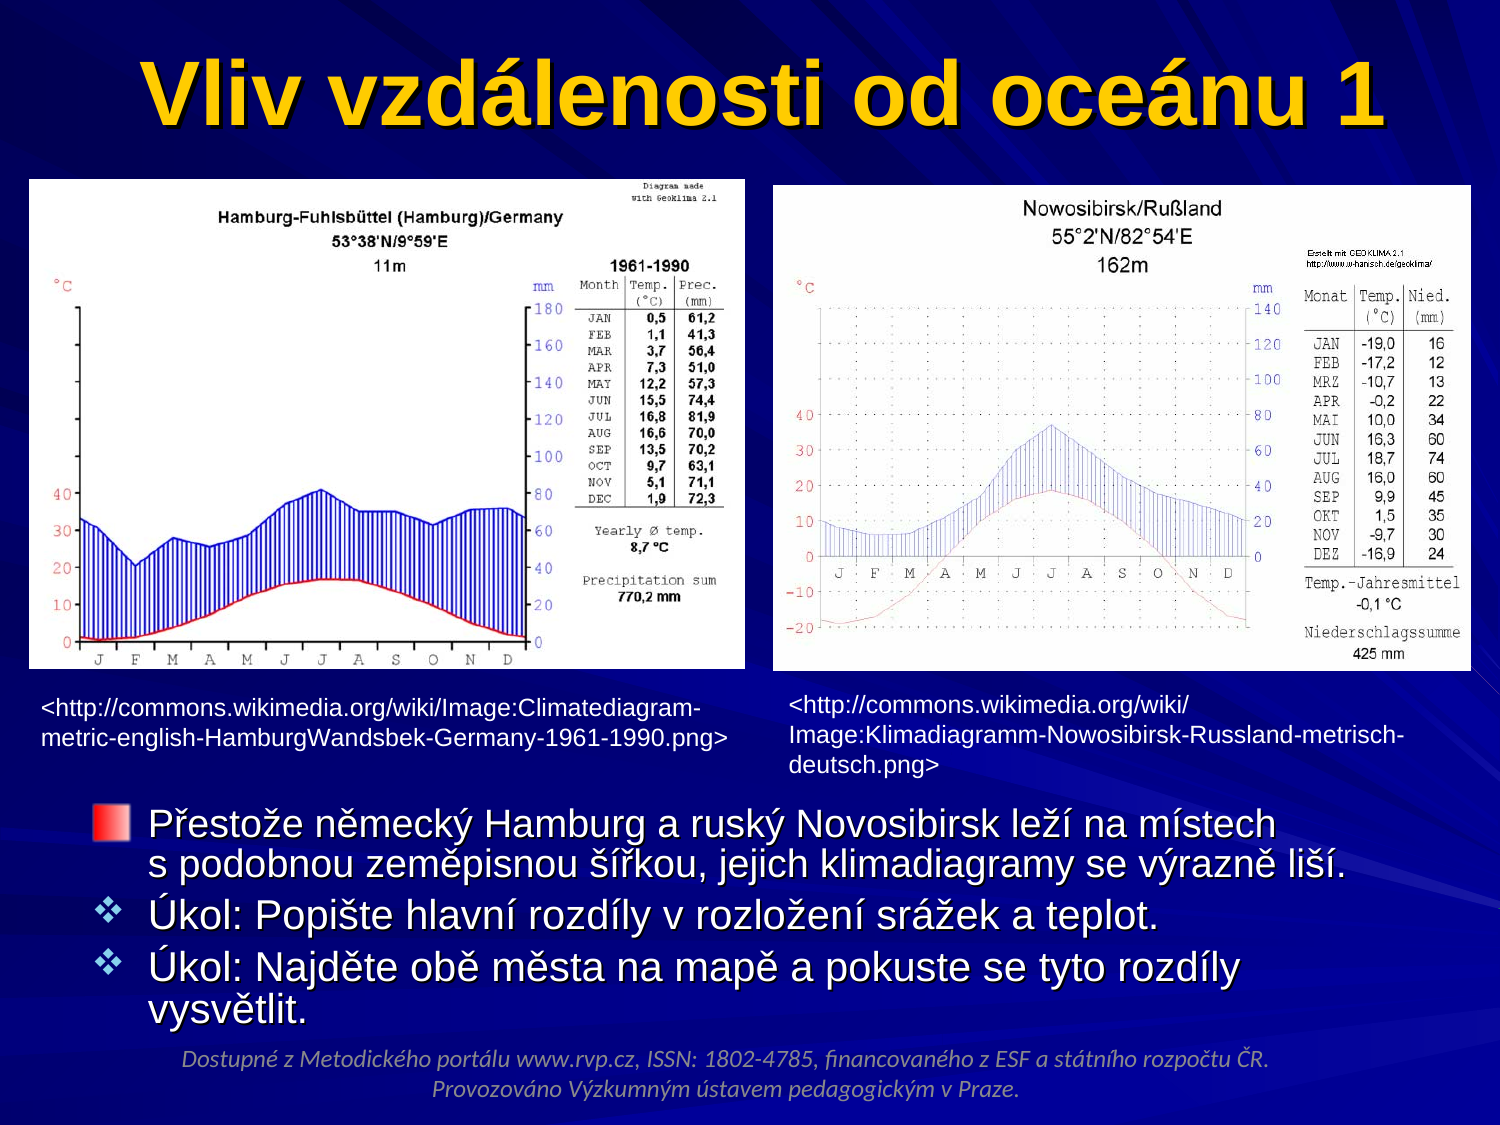

# Vliv vzdálenosti od oceánu 1
<http://commons.wikimedia.org/wiki/Image:Klimadiagramm-Nowosibirsk-Russland-metrisch-deutsch.png>
<http://commons.wikimedia.org/wiki/Image:Climatediagram-metric-english-HamburgWandsbek-Germany-1961-1990.png>
Přestože německý Hamburg a ruský Novosibirsk leží na místech
s podobnou zeměpisnou šířkou, jejich klimadiagramy se výrazně liší.
Úkol: Popište hlavní rozdíly v rozložení srážek a teplot.
Úkol: Najděte obě města na mapě a pokuste se tyto rozdíly vysvětlit.
Dostupné z Metodického portálu www.rvp.cz, ISSN: 1802-4785, financovaného z ESF a státního rozpočtu ČR. Provozováno Výzkumným ústavem pedagogickým v Praze.